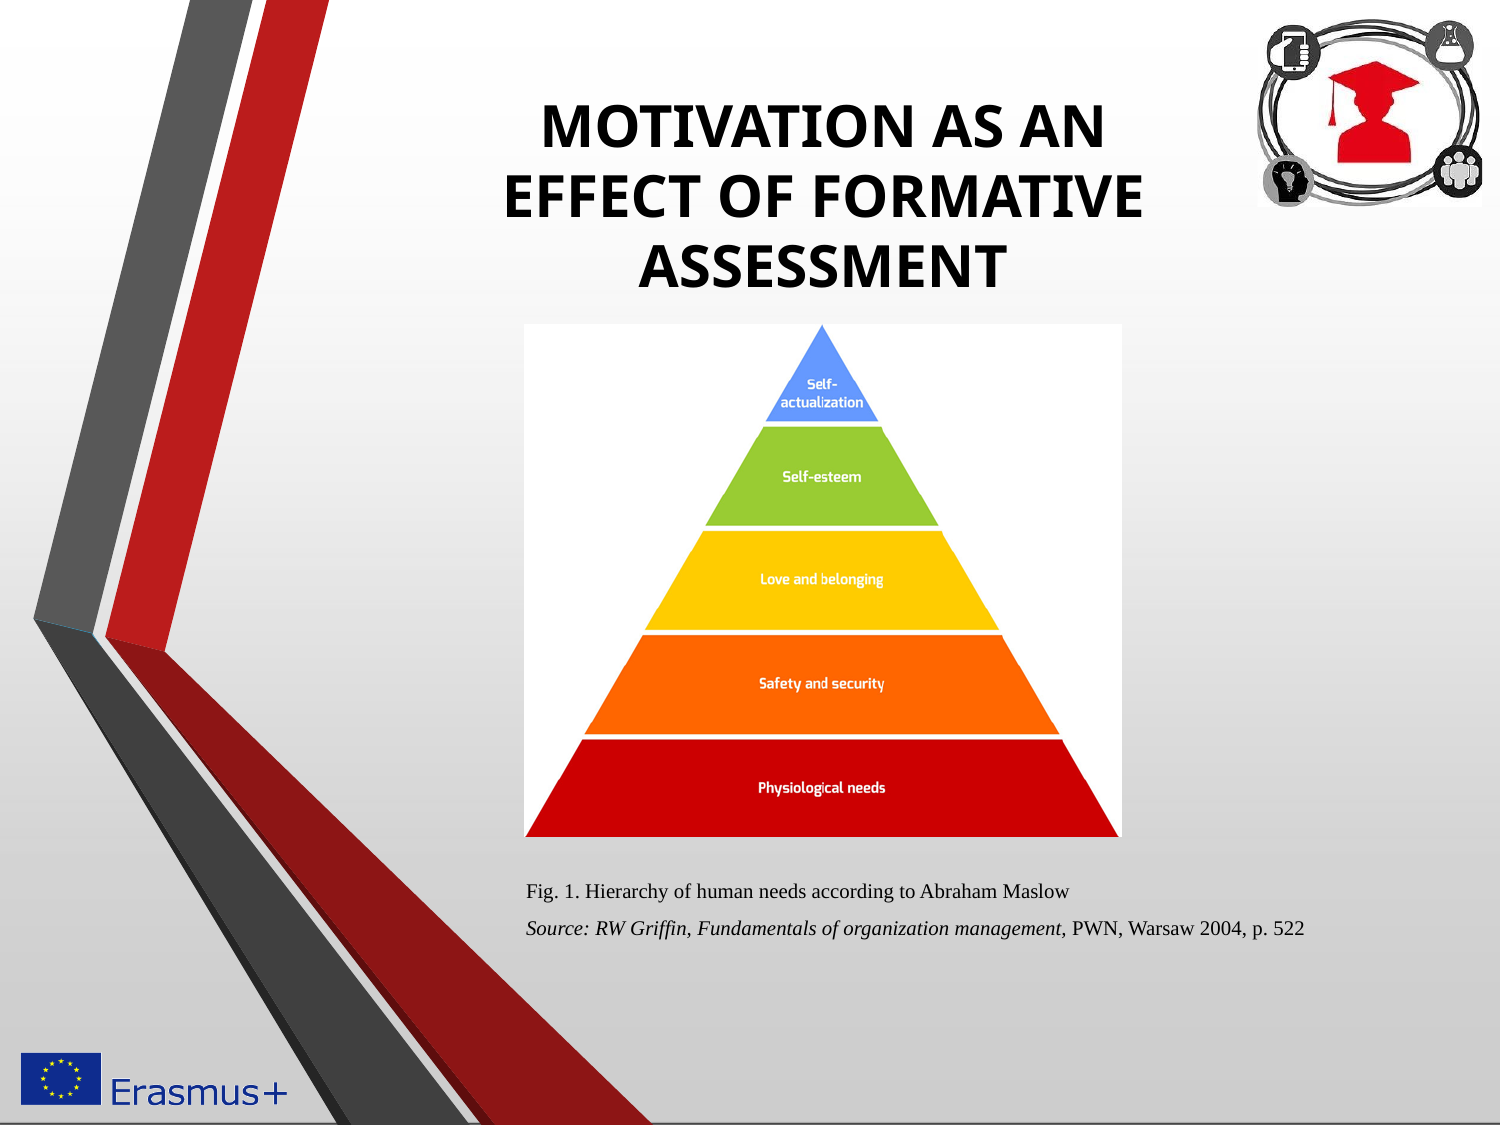

# MOTIVATION AS AN EFFECT OF FORMATIVE ASSESSMENT
Fig. 1. Hierarchy of human needs according to Abraham Maslow
Source: RW Griffin, Fundamentals of organization management, PWN, Warsaw 2004, p. 522